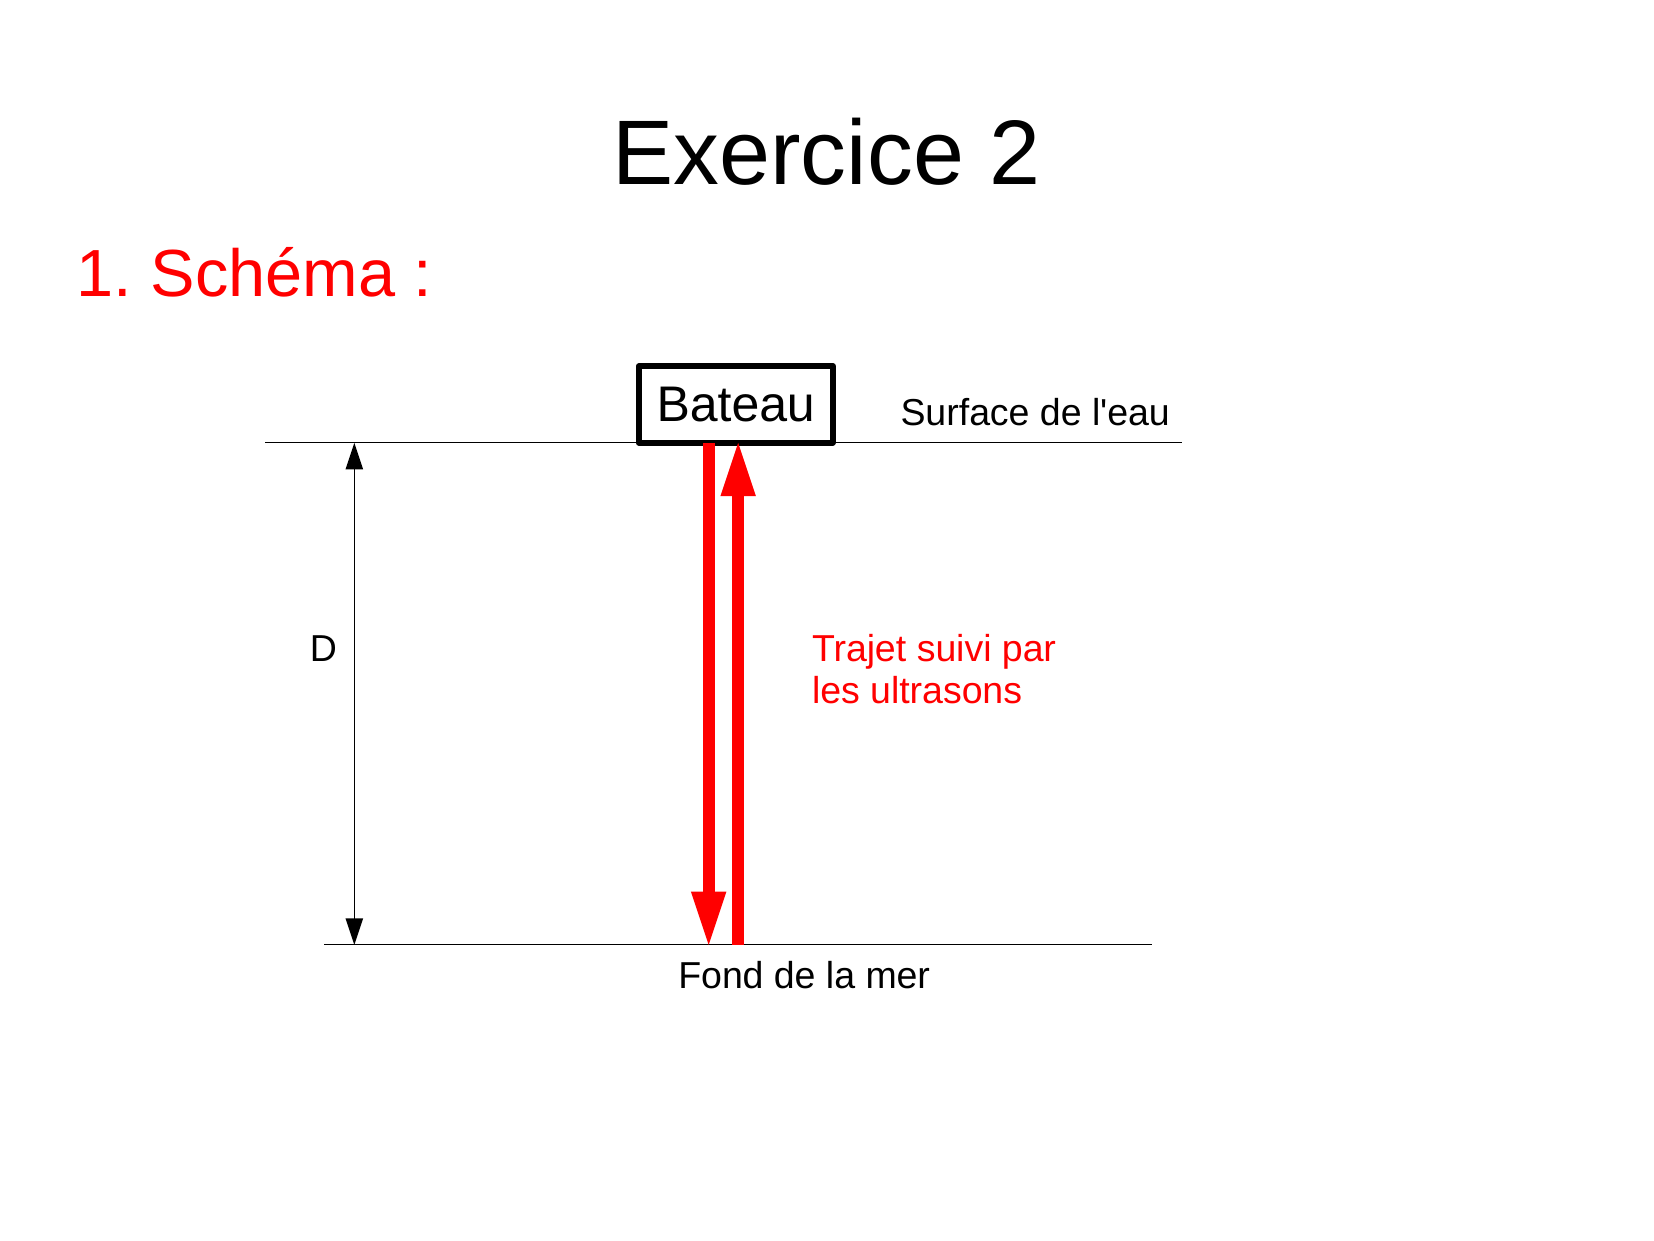

# Exercice 2
1. Schéma :
Bateau
Surface de l'eau
D
Trajet suivi par les ultrasons
Fond de la mer